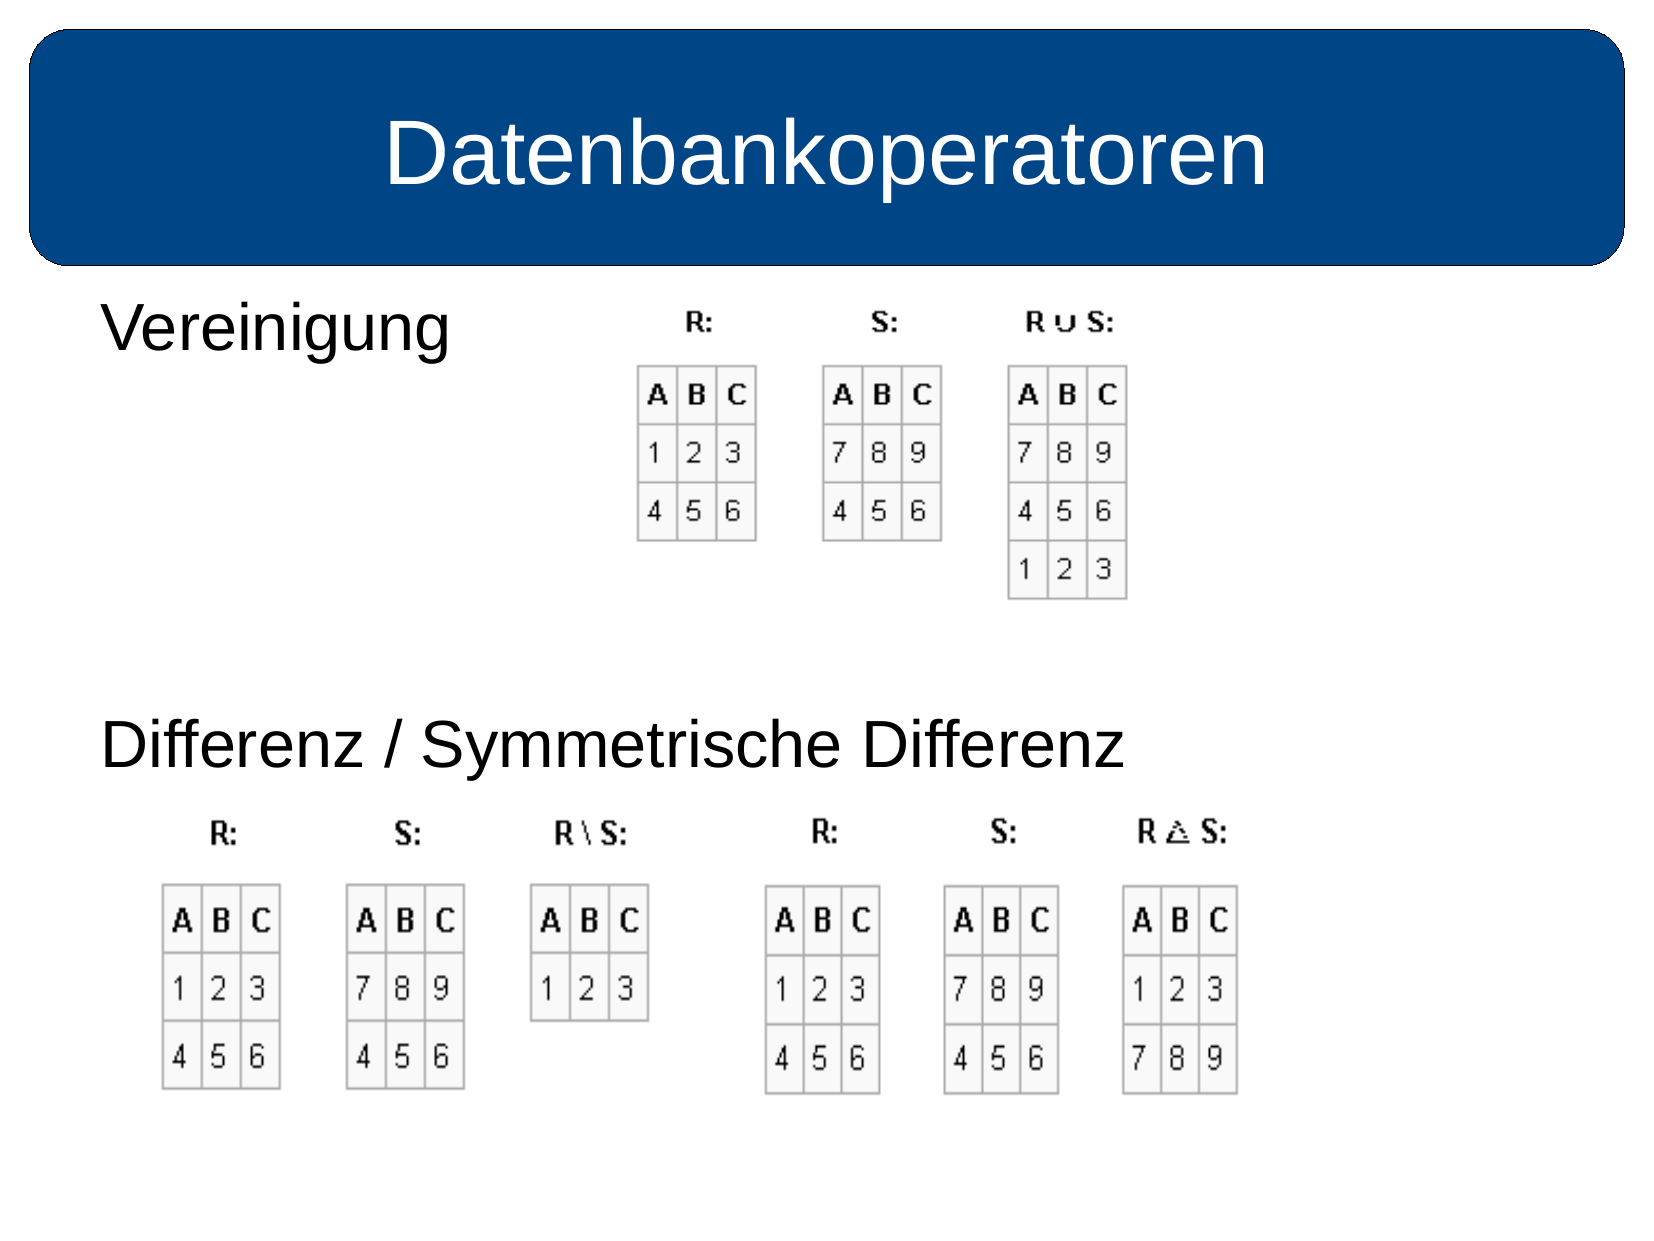

# Datenbankoperatoren
Vereinigung
Differenz / Symmetrische Differenz